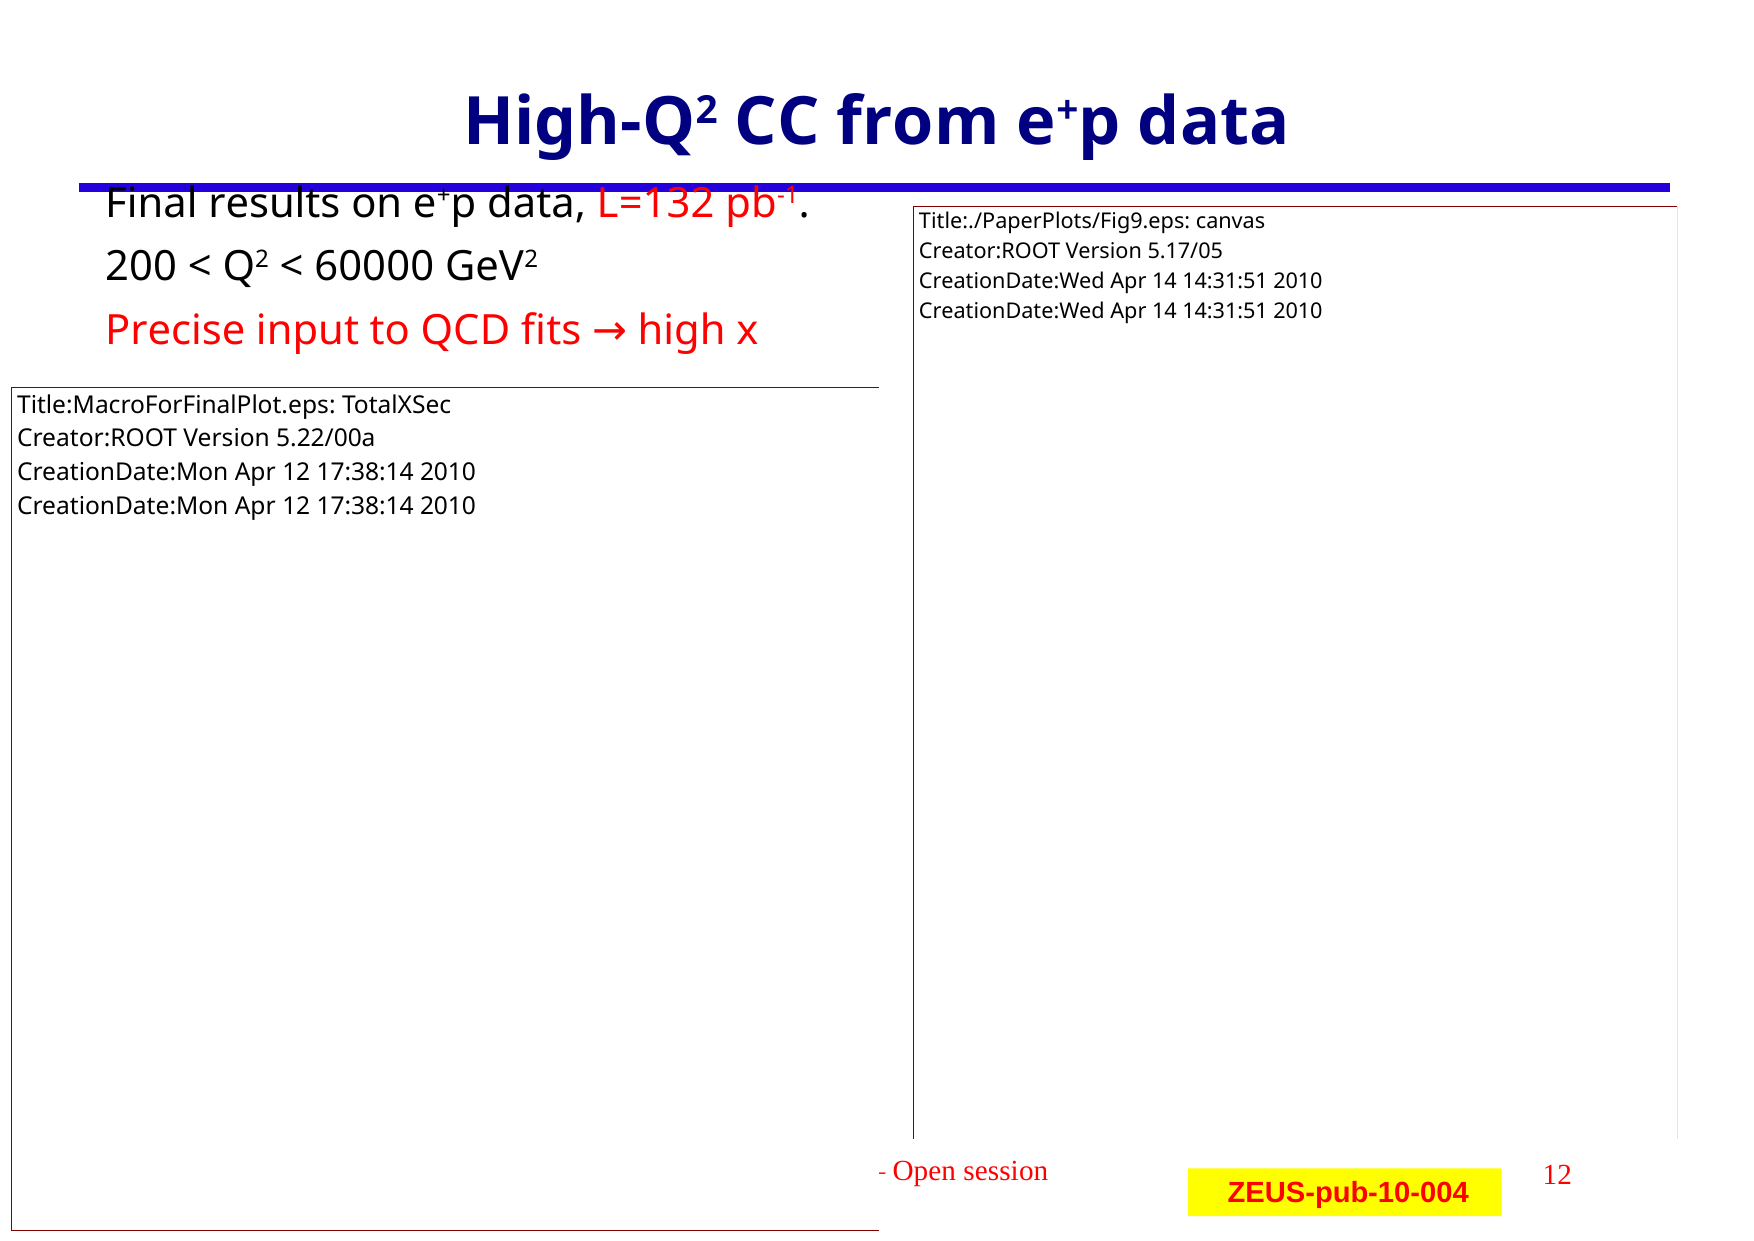

# High-Q2 CC from e+p data
Final results on e+p data, L=132 pb-1.
200 < Q2 < 60000 GeV2
Precise input to QCD fits → high x
 ZEUS-pub-10-004